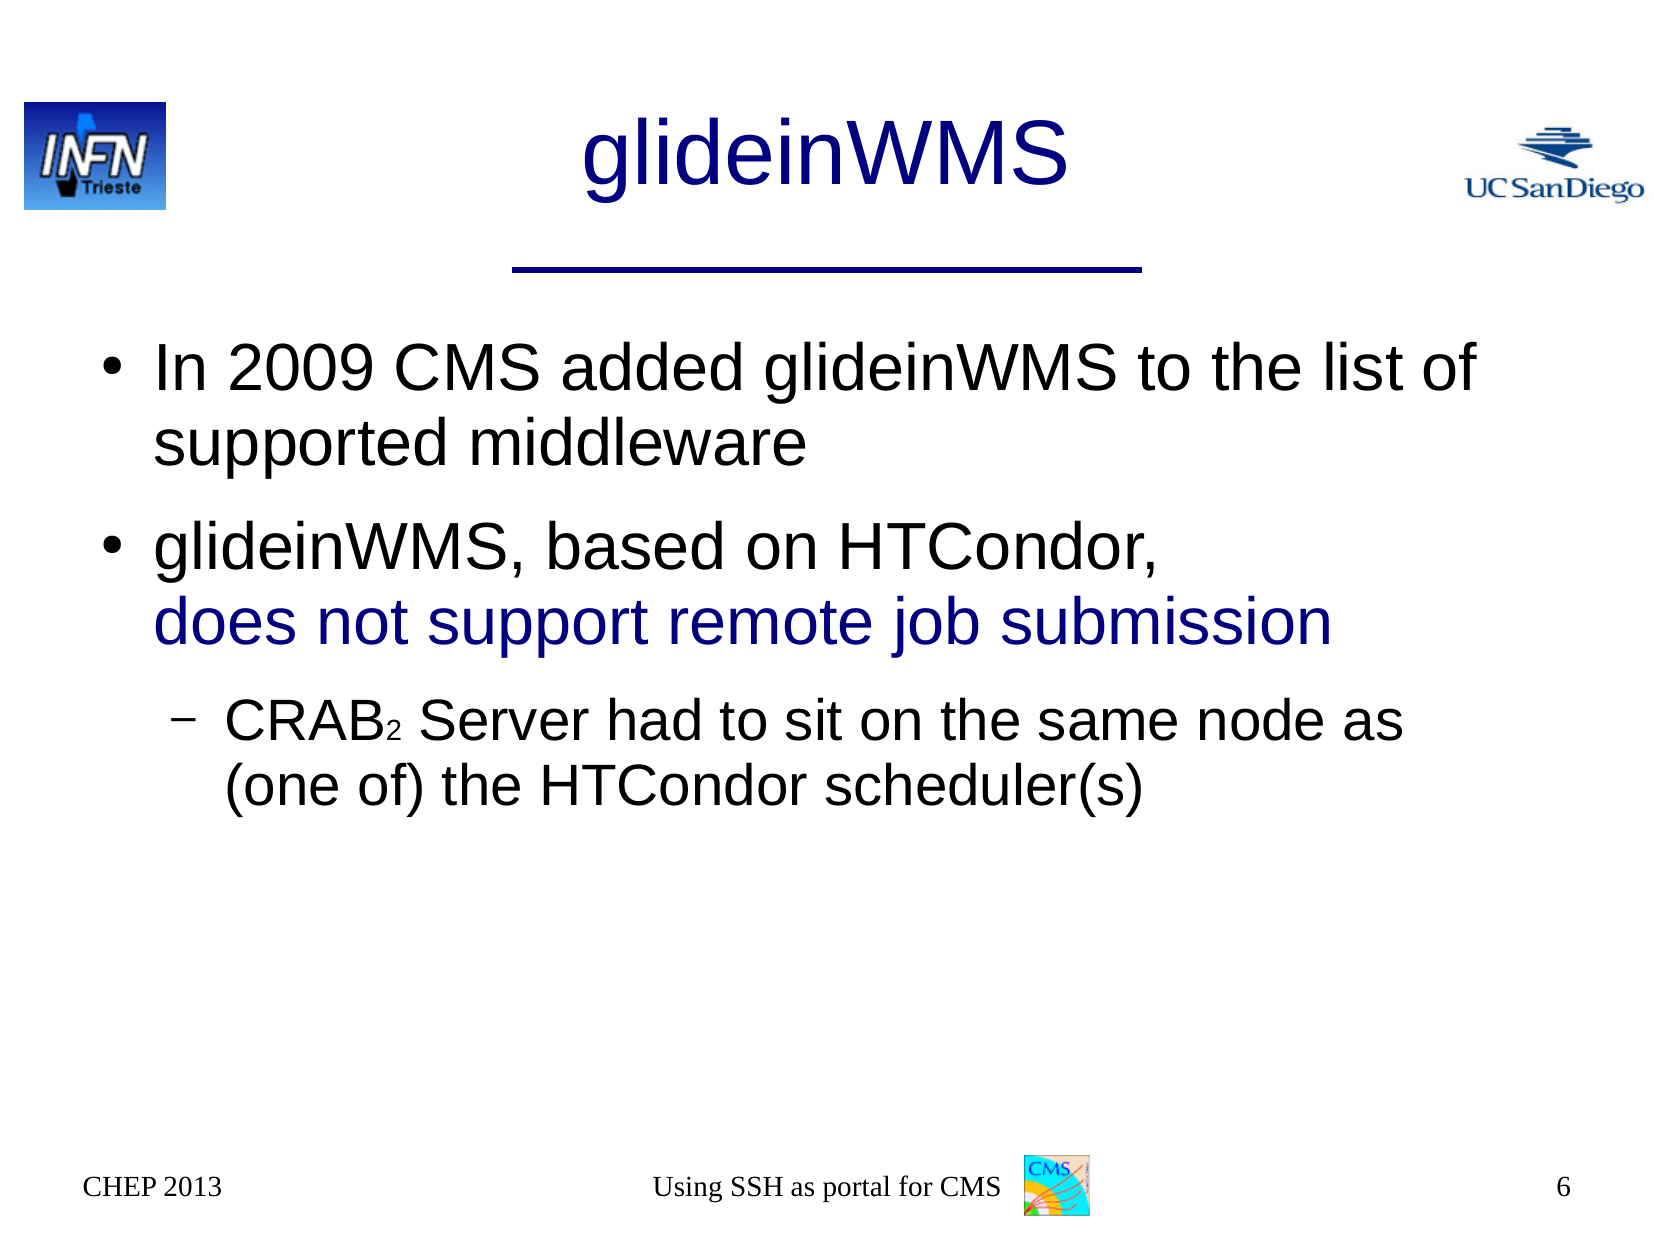

# glideinWMS
In 2009 CMS added glideinWMS to the list of supported middleware
glideinWMS, based on HTCondor, does not support remote job submission
CRAB2 Server had to sit on the same node as
(one of) the HTCondor scheduler(s)
CHEP 2013
Using SSH as portal for CMS
6